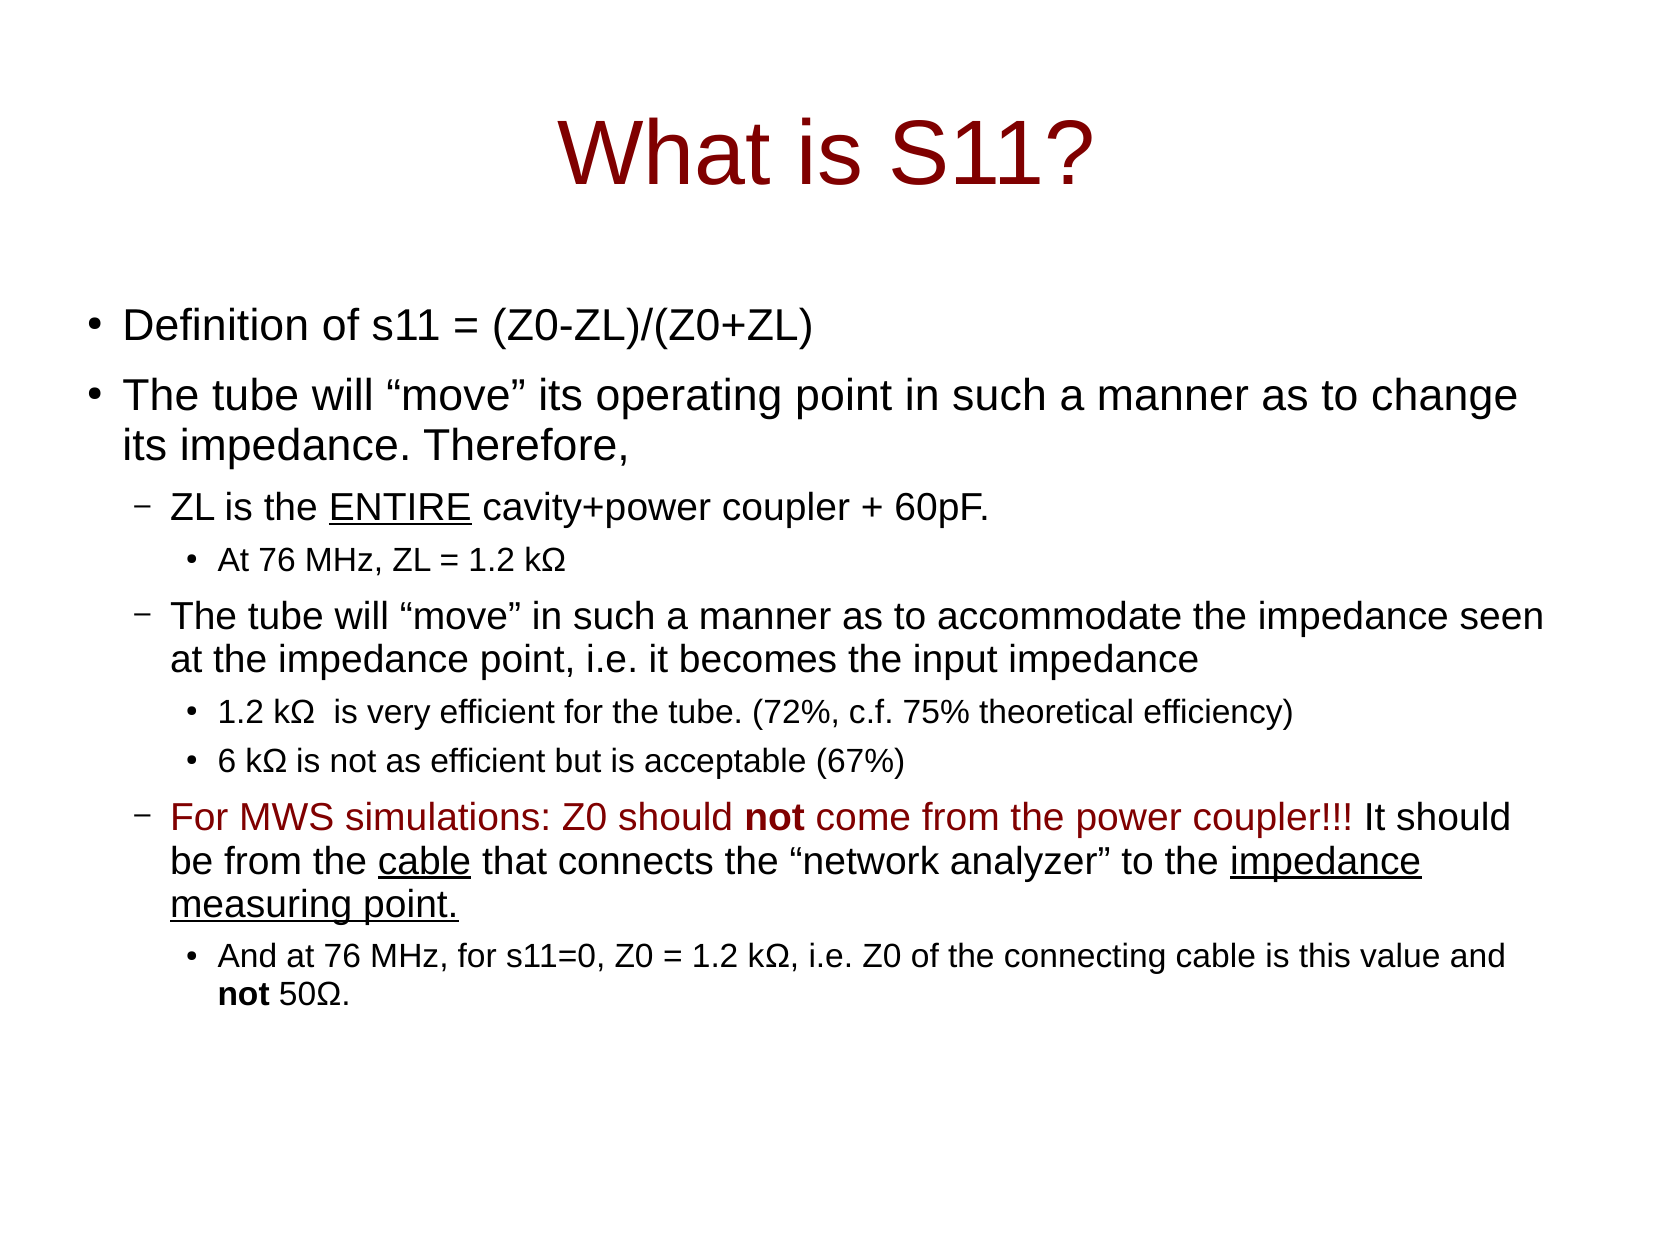

# What is S11?
Definition of s11 = (Z0-ZL)/(Z0+ZL)
The tube will “move” its operating point in such a manner as to change its impedance. Therefore,
ZL is the ENTIRE cavity+power coupler + 60pF.
At 76 MHz, ZL = 1.2 kΩ
The tube will “move” in such a manner as to accommodate the impedance seen at the impedance point, i.e. it becomes the input impedance
1.2 kΩ is very efficient for the tube. (72%, c.f. 75% theoretical efficiency)
6 kΩ is not as efficient but is acceptable (67%)
For MWS simulations: Z0 should not come from the power coupler!!! It should be from the cable that connects the “network analyzer” to the impedance measuring point.
And at 76 MHz, for s11=0, Z0 = 1.2 kΩ, i.e. Z0 of the connecting cable is this value and not 50Ω.